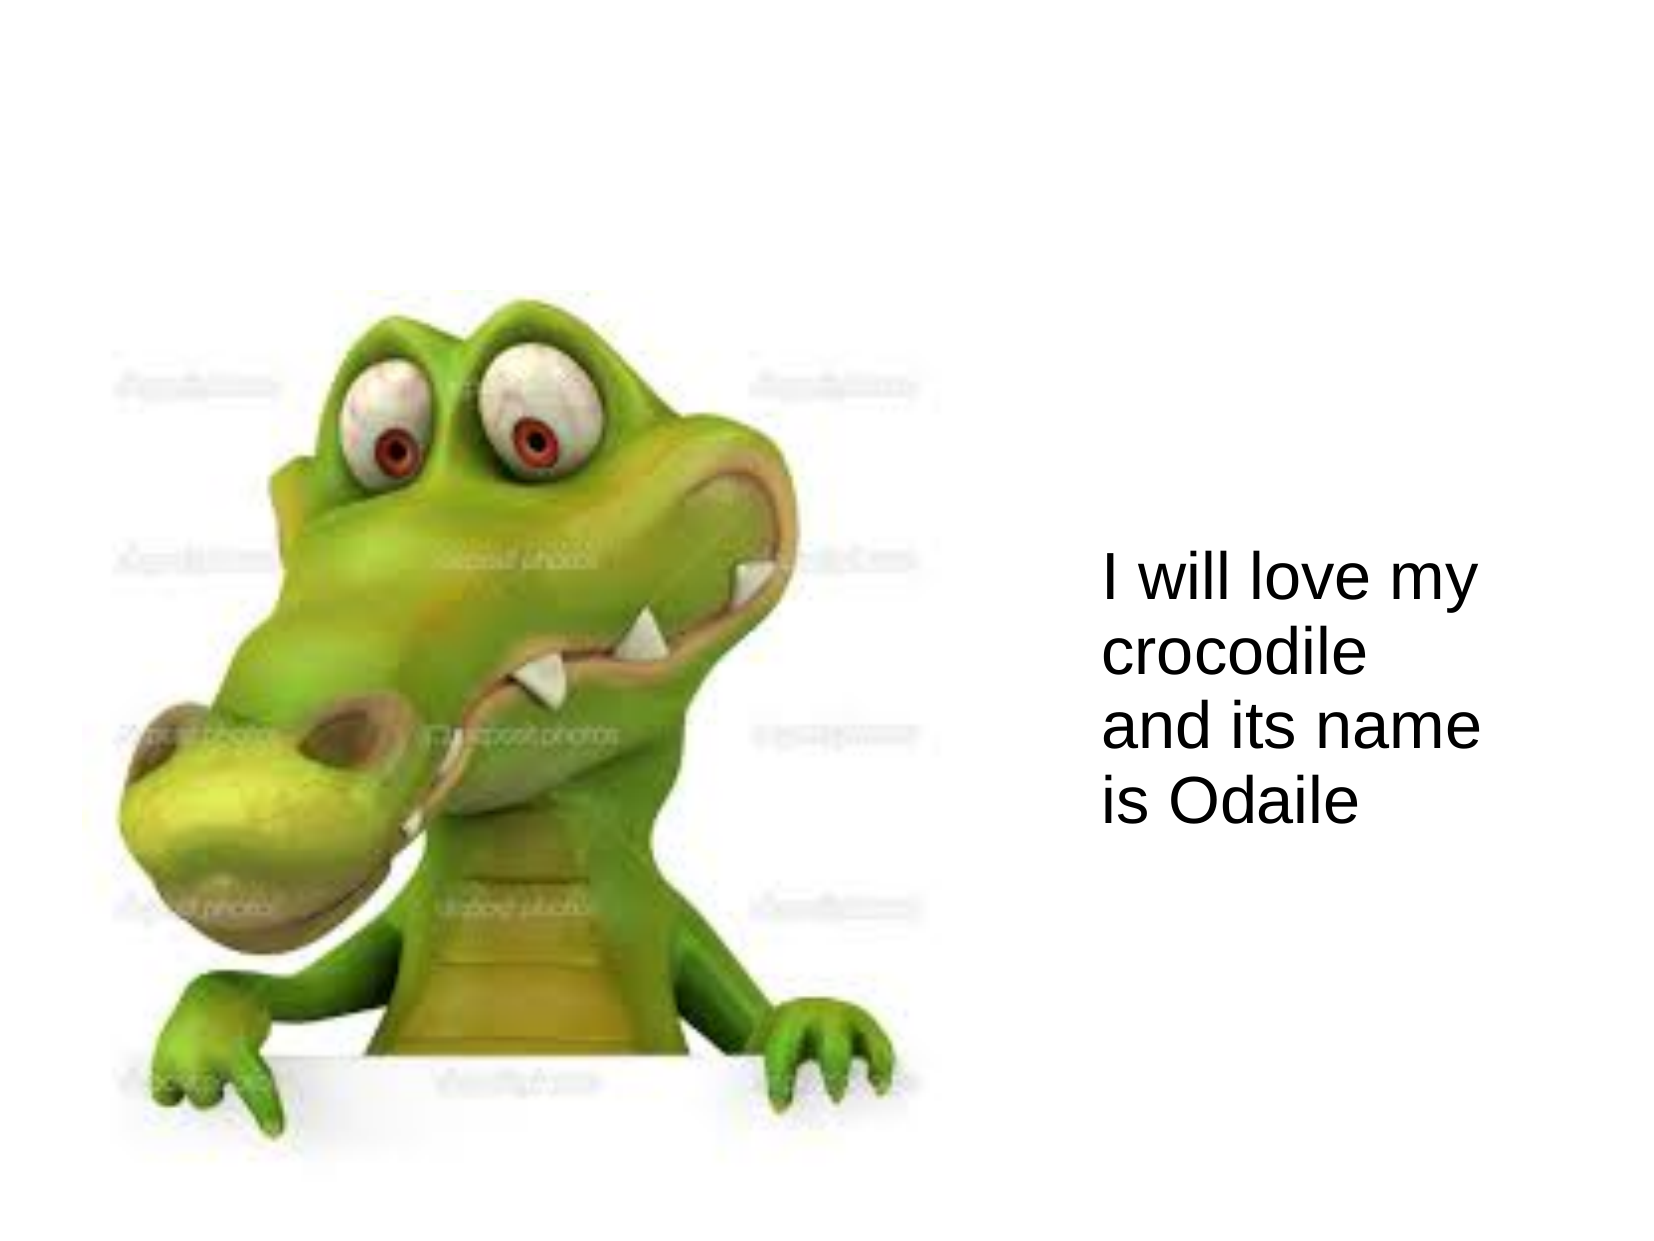

#
I will love my crocodile and its name is Odaile